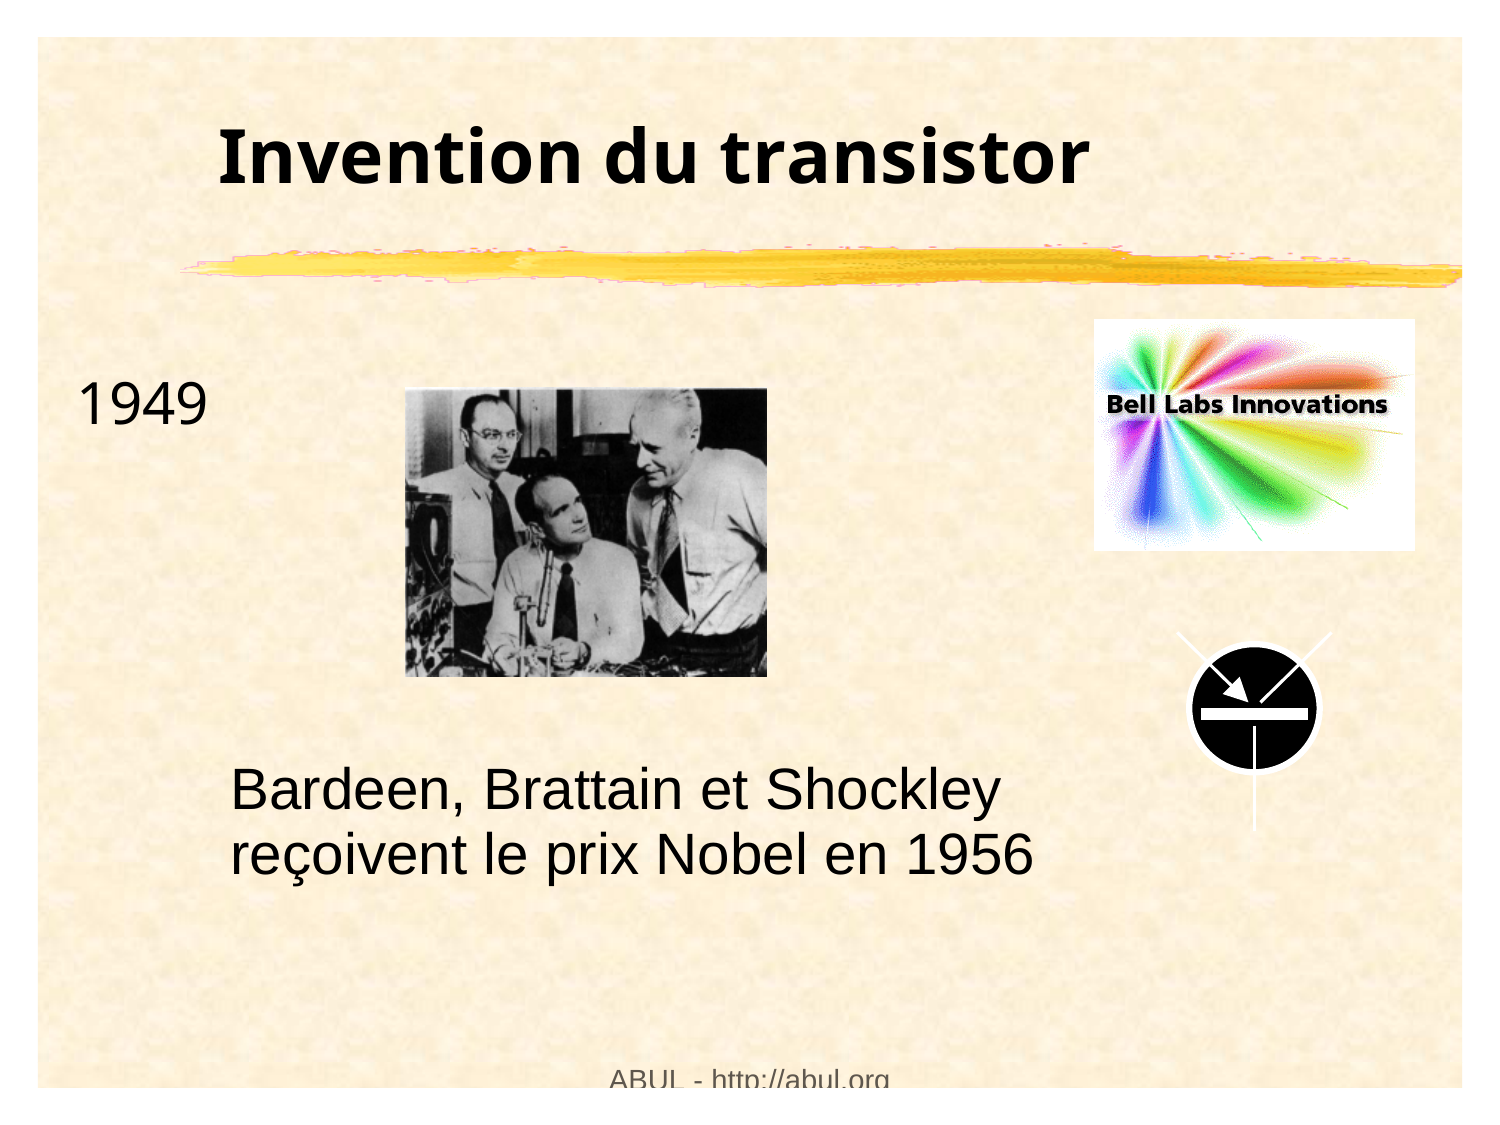

# Invention du transistor
1949
Bardeen, Brattain et Shockley reçoivent le prix Nobel en 1956